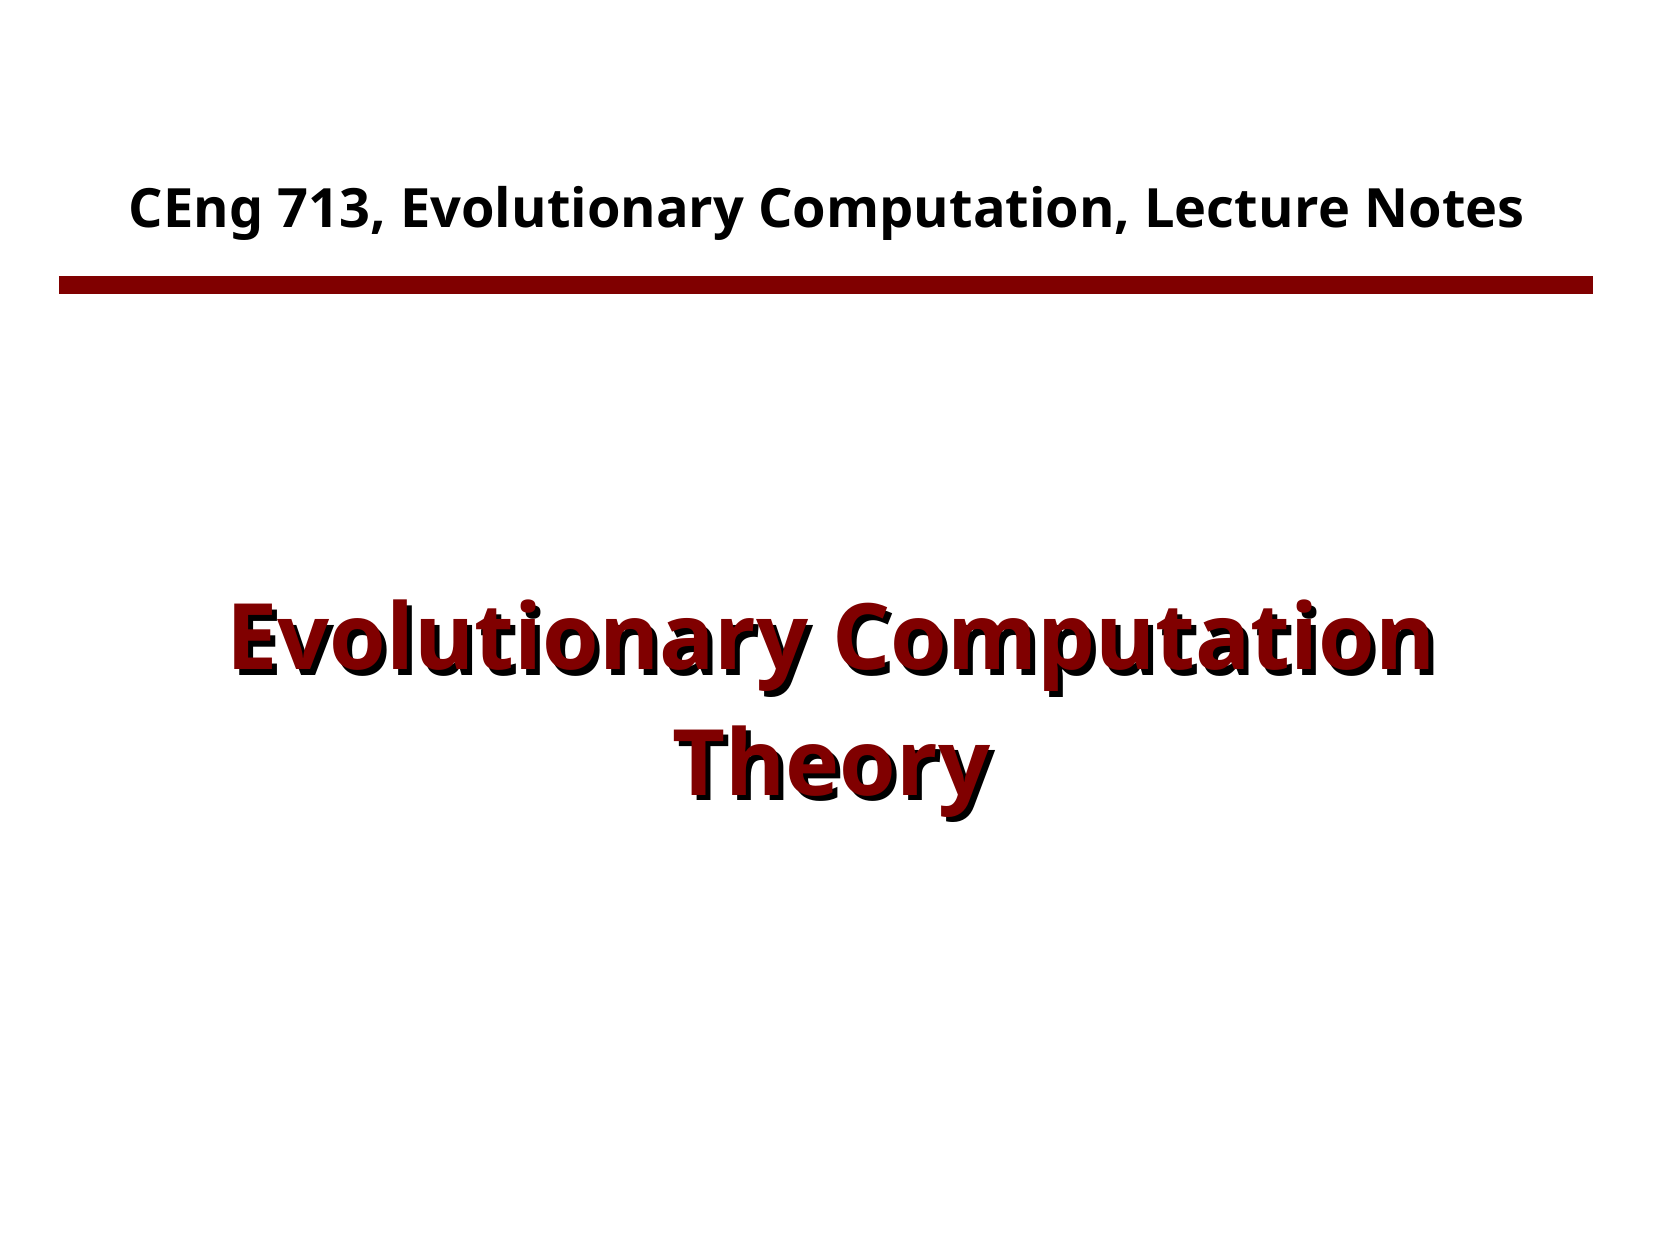

# CEng 713, Evolutionary Computation, Lecture Notes
Evolutionary Computation Theory